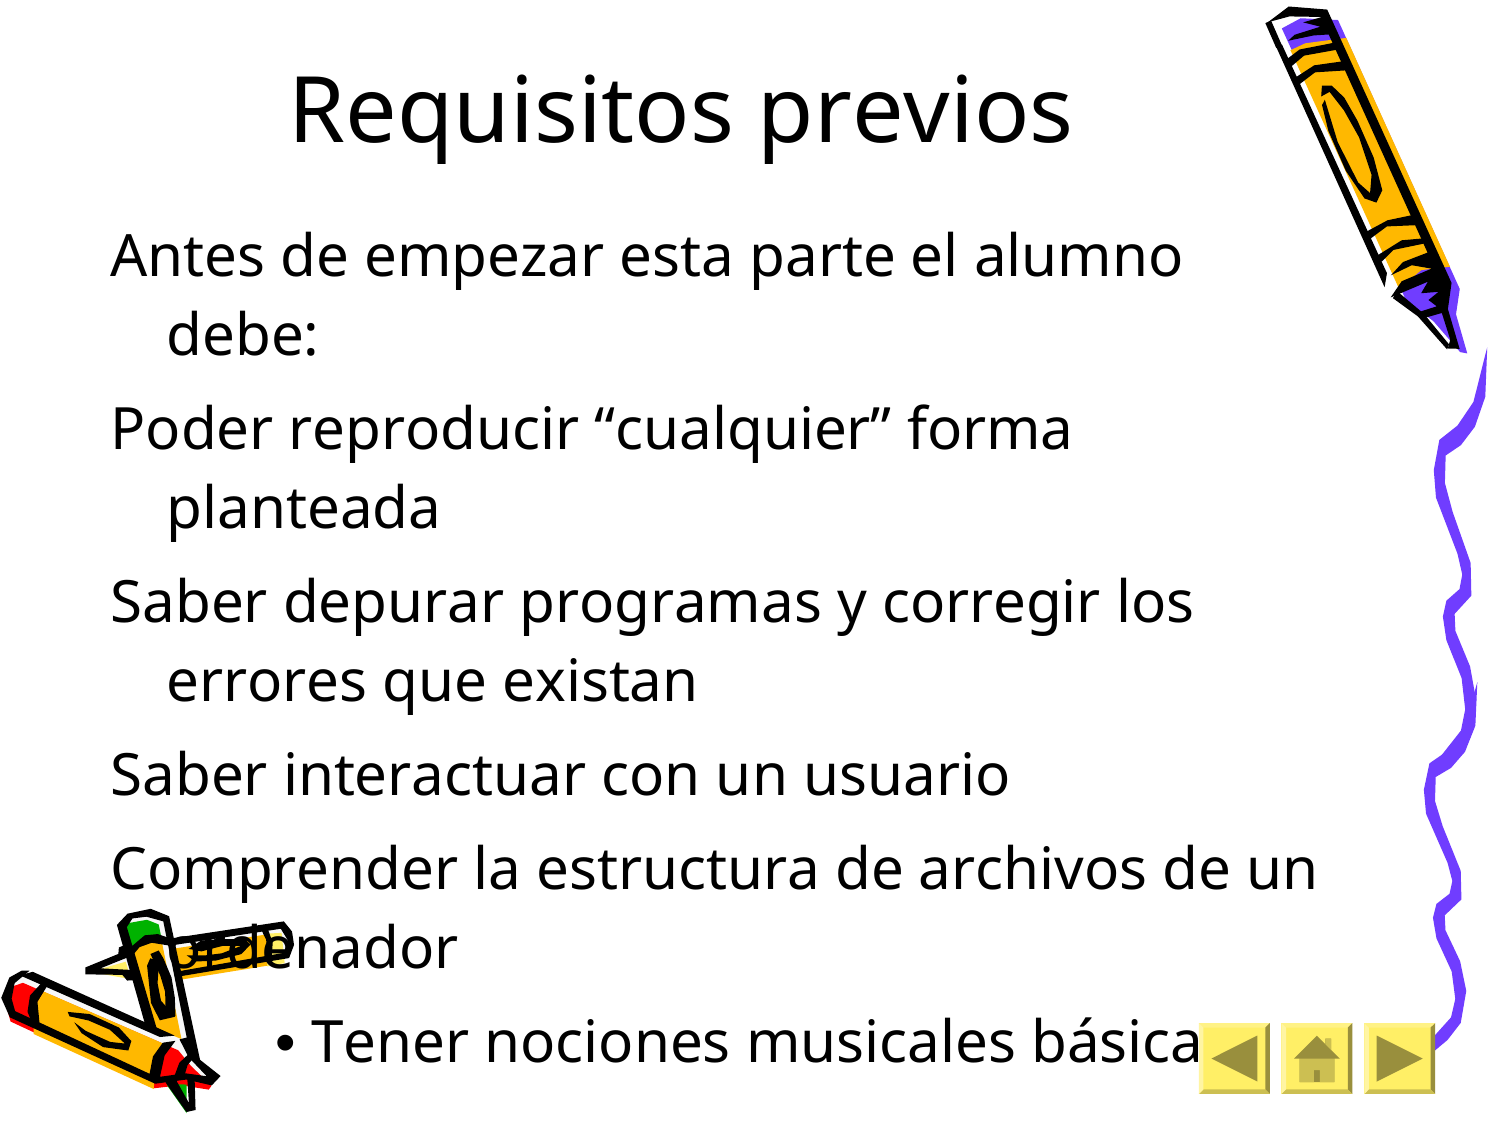

# Requisitos previos
Antes de empezar esta parte el alumno debe:
Poder reproducir “cualquier” forma planteada
Saber depurar programas y corregir los errores que existan
Saber interactuar con un usuario
Comprender la estructura de archivos de un ordenador
		 • Tener nociones musicales básicas